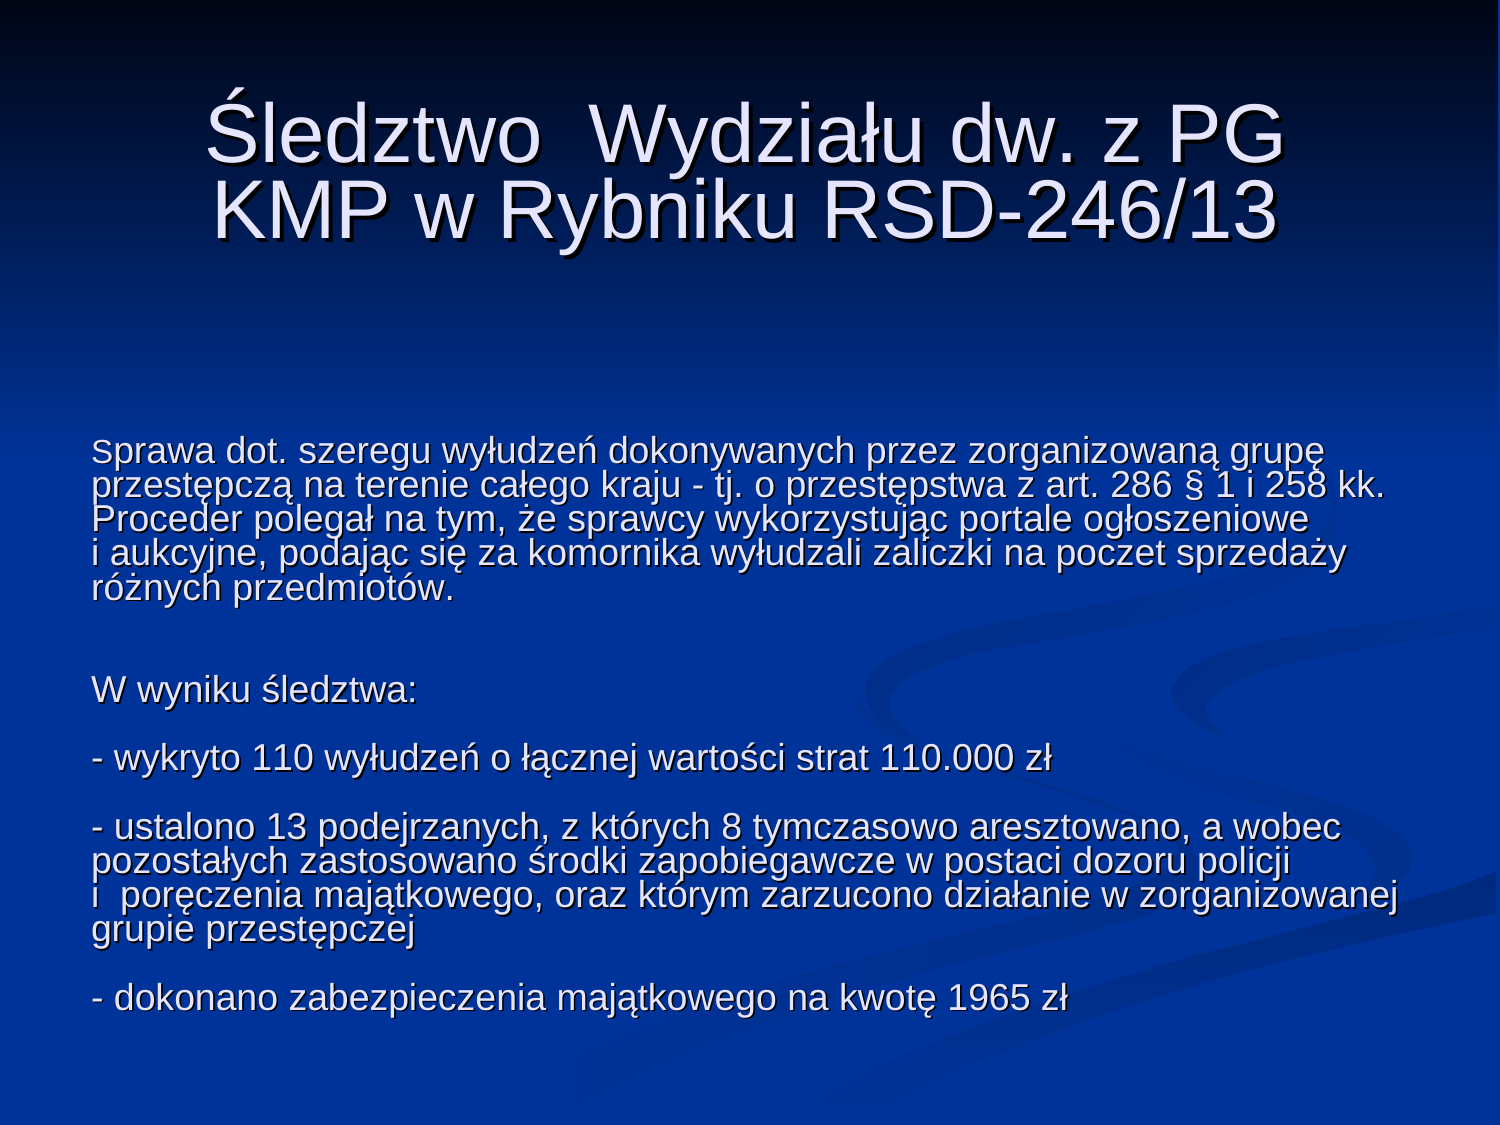

# Śledztwo Wydziału dw. z PG KMP w Rybniku RSD-246/13 Sprawa dot. szeregu wyłudzeń dokonywanych przez zorganizowaną grupę przestępczą na terenie całego kraju - tj. o przestępstwa z art. 286 § 1 i 258 kk. Proceder polegał na tym, że sprawcy wykorzystując portale ogłoszeniowe i aukcyjne, podając się za komornika wyłudzali zaliczki na poczet sprzedaży różnych przedmiotów. W wyniku śledztwa: - wykryto 110 wyłudzeń o łącznej wartości strat 110.000 zł - ustalono 13 podejrzanych, z których 8 tymczasowo aresztowano, a wobec pozostałych zastosowano środki zapobiegawcze w postaci dozoru policji i poręczenia majątkowego, oraz którym zarzucono działanie w zorganizowanej grupie przestępczej - dokonano zabezpieczenia majątkowego na kwotę 1965 zł